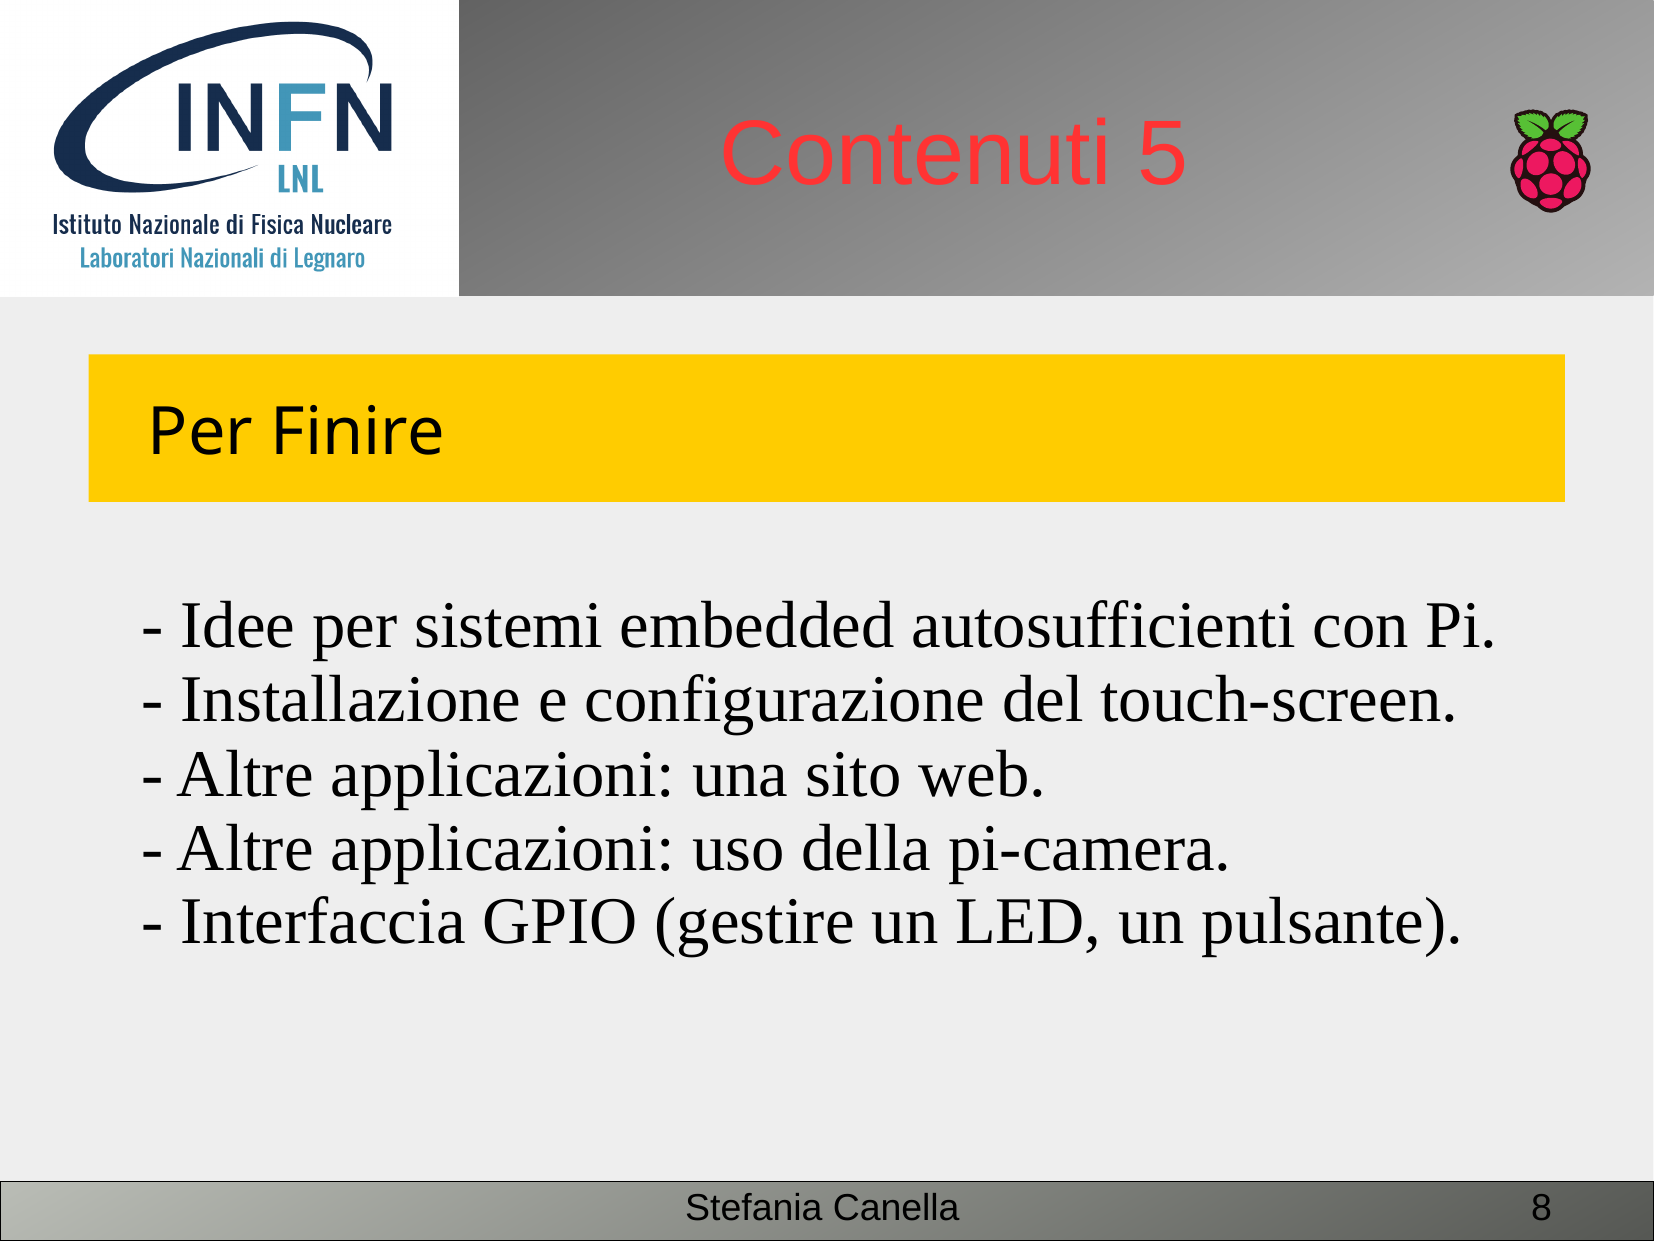

# Contenuti 5
- Idee per sistemi embedded autosufficienti con Pi.
- Installazione e configurazione del touch-screen.
- Altre applicazioni: una sito web.
- Altre applicazioni: uso della pi-camera.
- Interfaccia GPIO (gestire un LED, un pulsante).
Per Finire
Stefania Canella